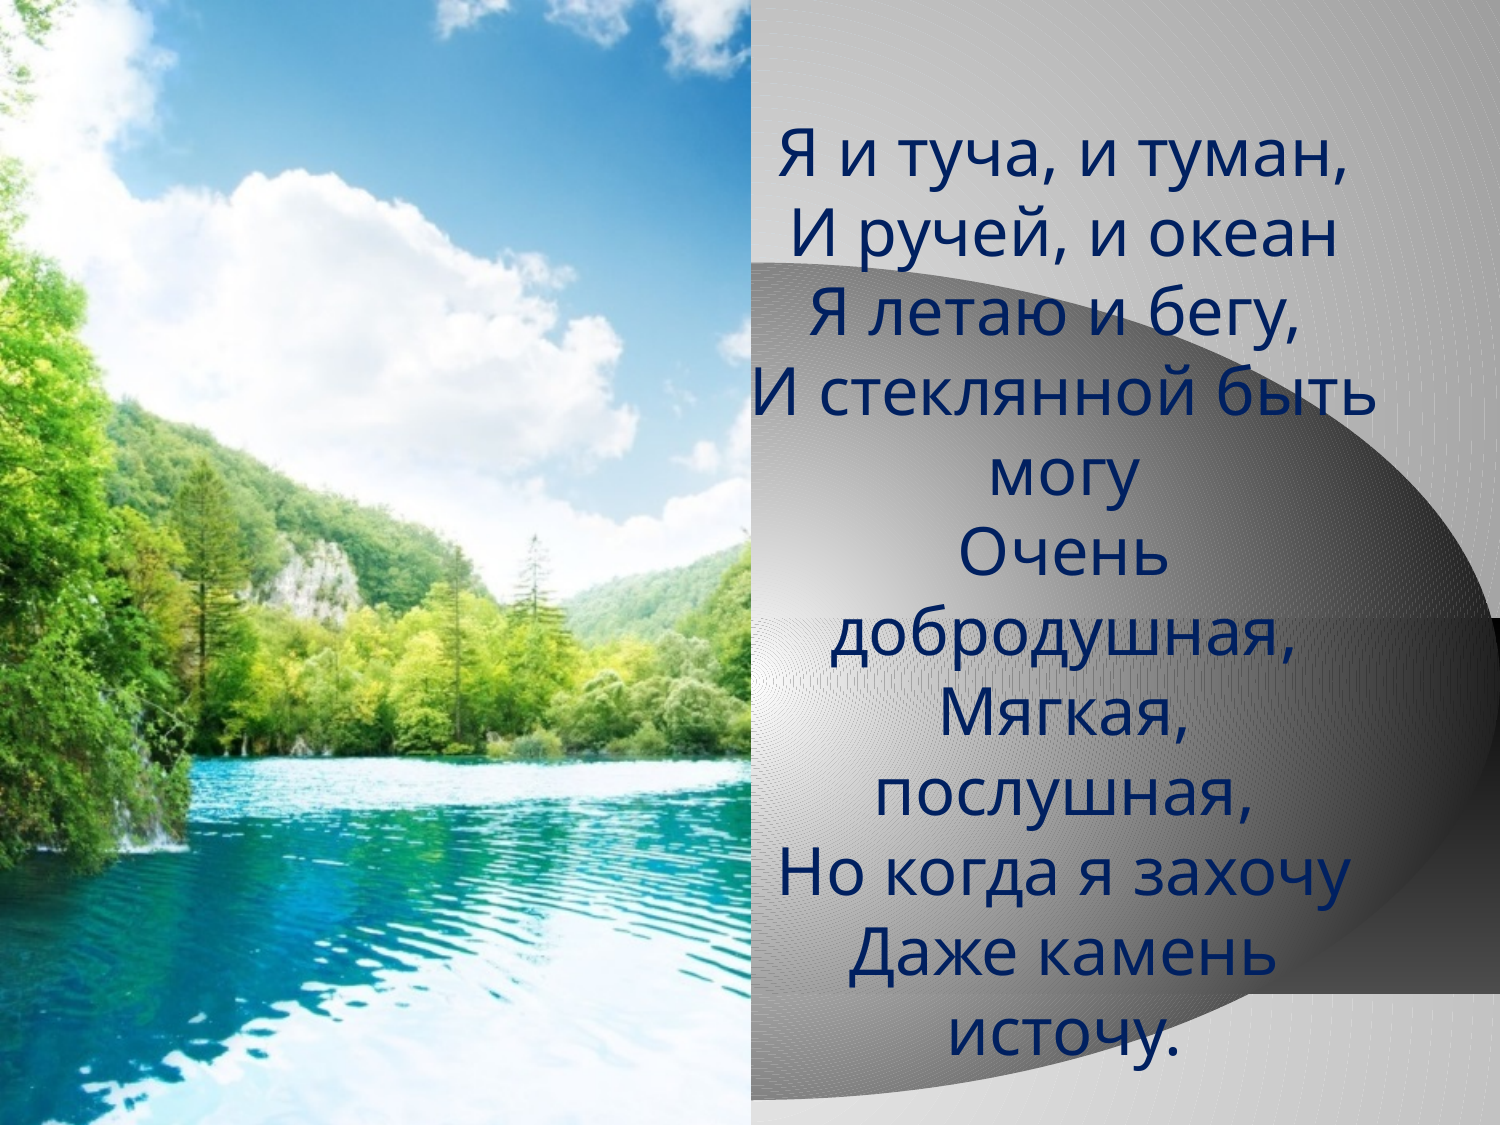

Я и туча, и туман,
И ручей, и океан
Я летаю и бегу,
И стеклянной быть могу
Очень добродушная,
Мягкая, послушная,
Но когда я захочу
Даже камень источу.